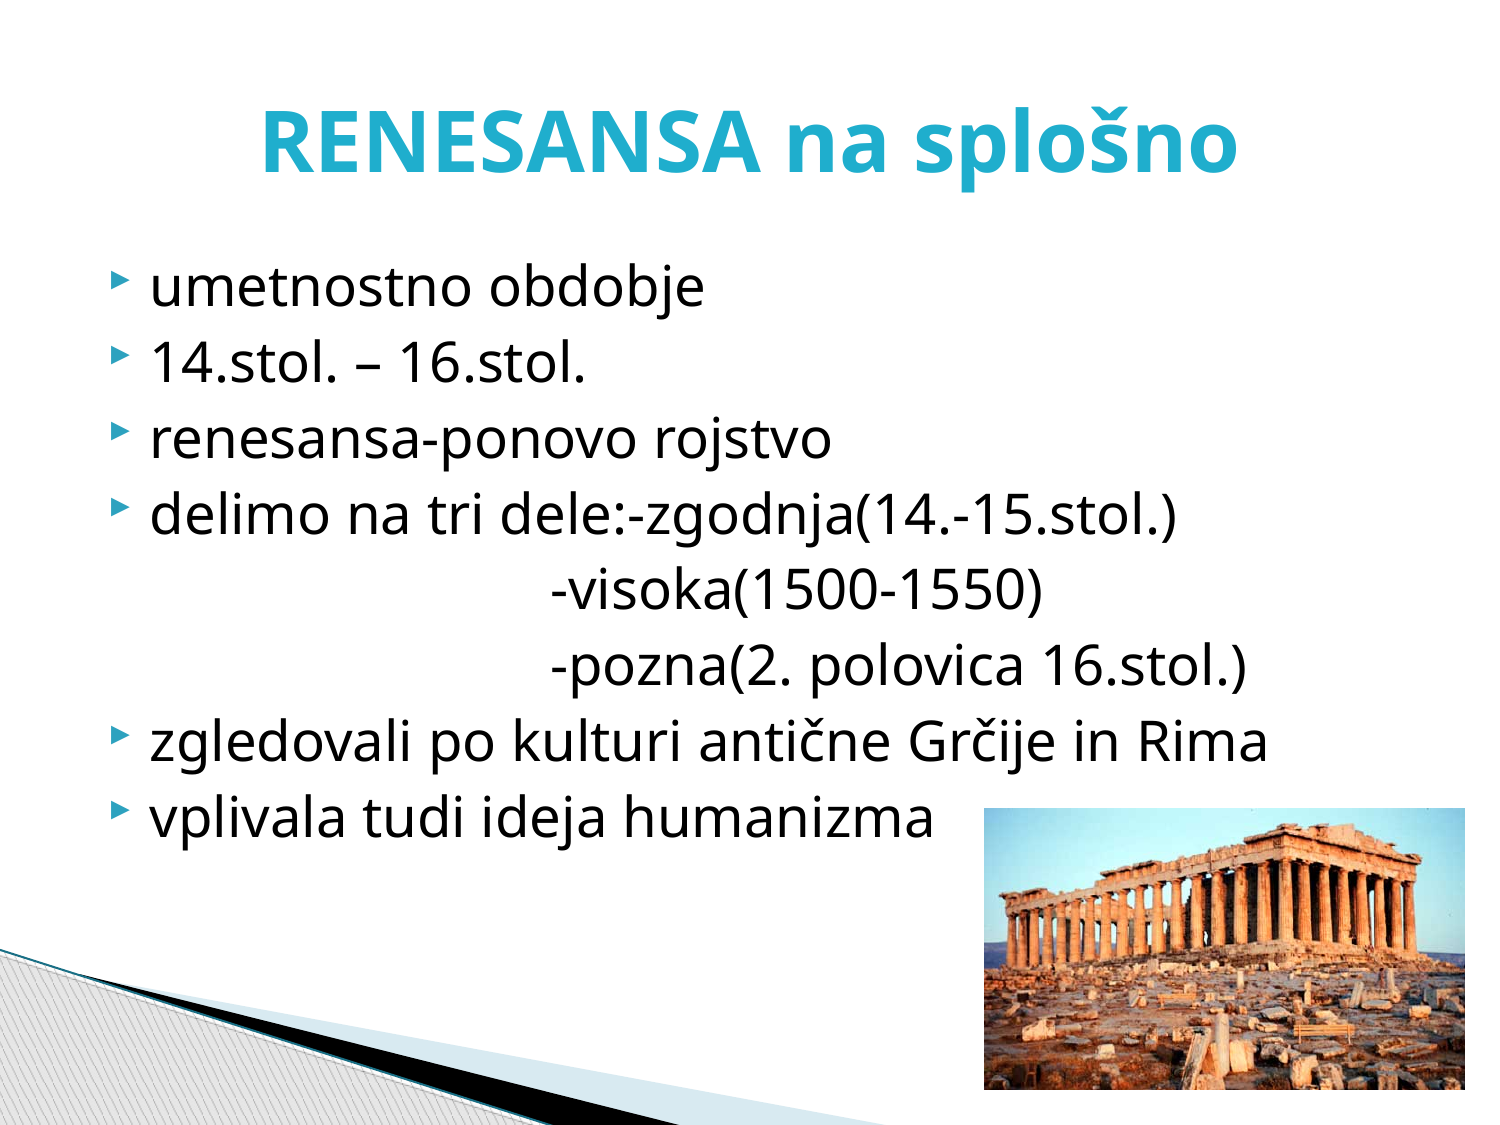

RENESANSA na splošno
# umetnostno obdobje
14.stol. – 16.stol.
renesansa-ponovo rojstvo
delimo na tri dele:-zgodnja(14.-15.stol.)
 -visoka(1500-1550)
 -pozna(2. polovica 16.stol.)
zgledovali po kulturi antične Grčije in Rima
vplivala tudi ideja humanizma